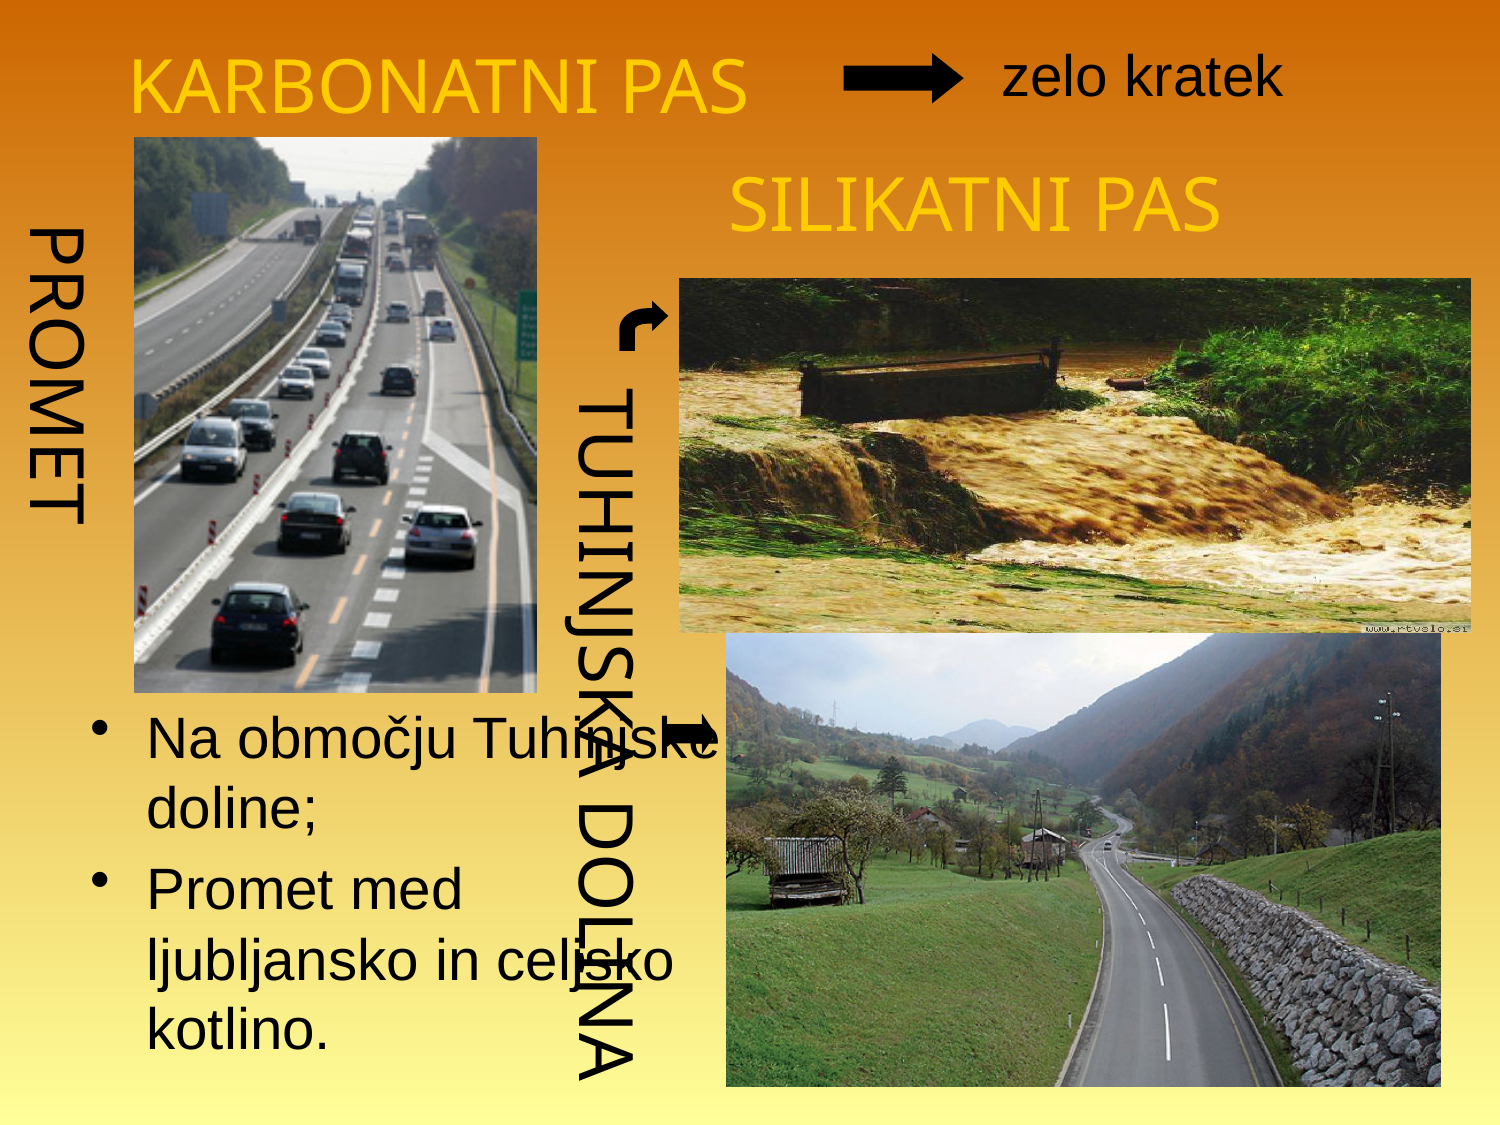

KARBONATNI PAS
zelo kratek
SILIKATNI PAS
PROMET
TUHINJSKA DOLINA
# Na območju Tuhinjske doline;
Promet med ljubljansko in celjsko kotlino.